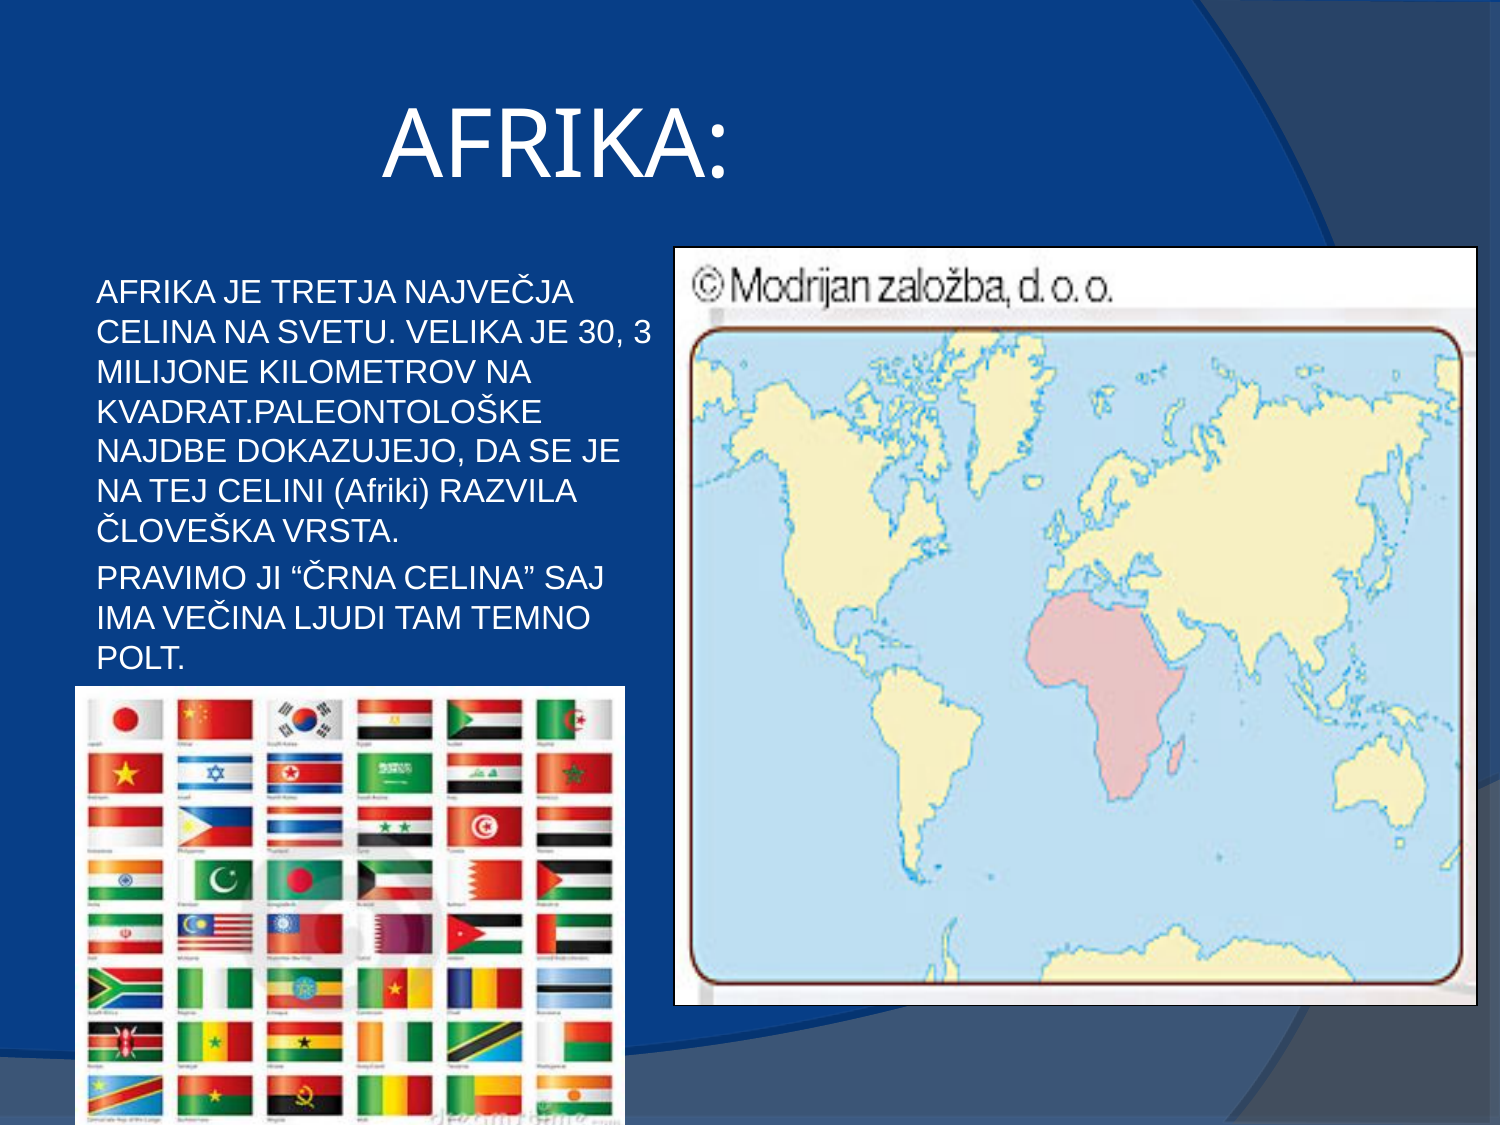

# AFRIKA:
AFRIKA JE TRETJA NAJVEČJA CELINA NA SVETU. VELIKA JE 30, 3 MILIJONE KILOMETROV NA KVADRAT.PALEONTOLOŠKE NAJDBE DOKAZUJEJO, DA SE JE NA TEJ CELINI (Afriki) RAZVILA ČLOVEŠKA VRSTA.
PRAVIMO JI “ČRNA CELINA” SAJ IMA VEČINA LJUDI TAM TEMNO POLT.